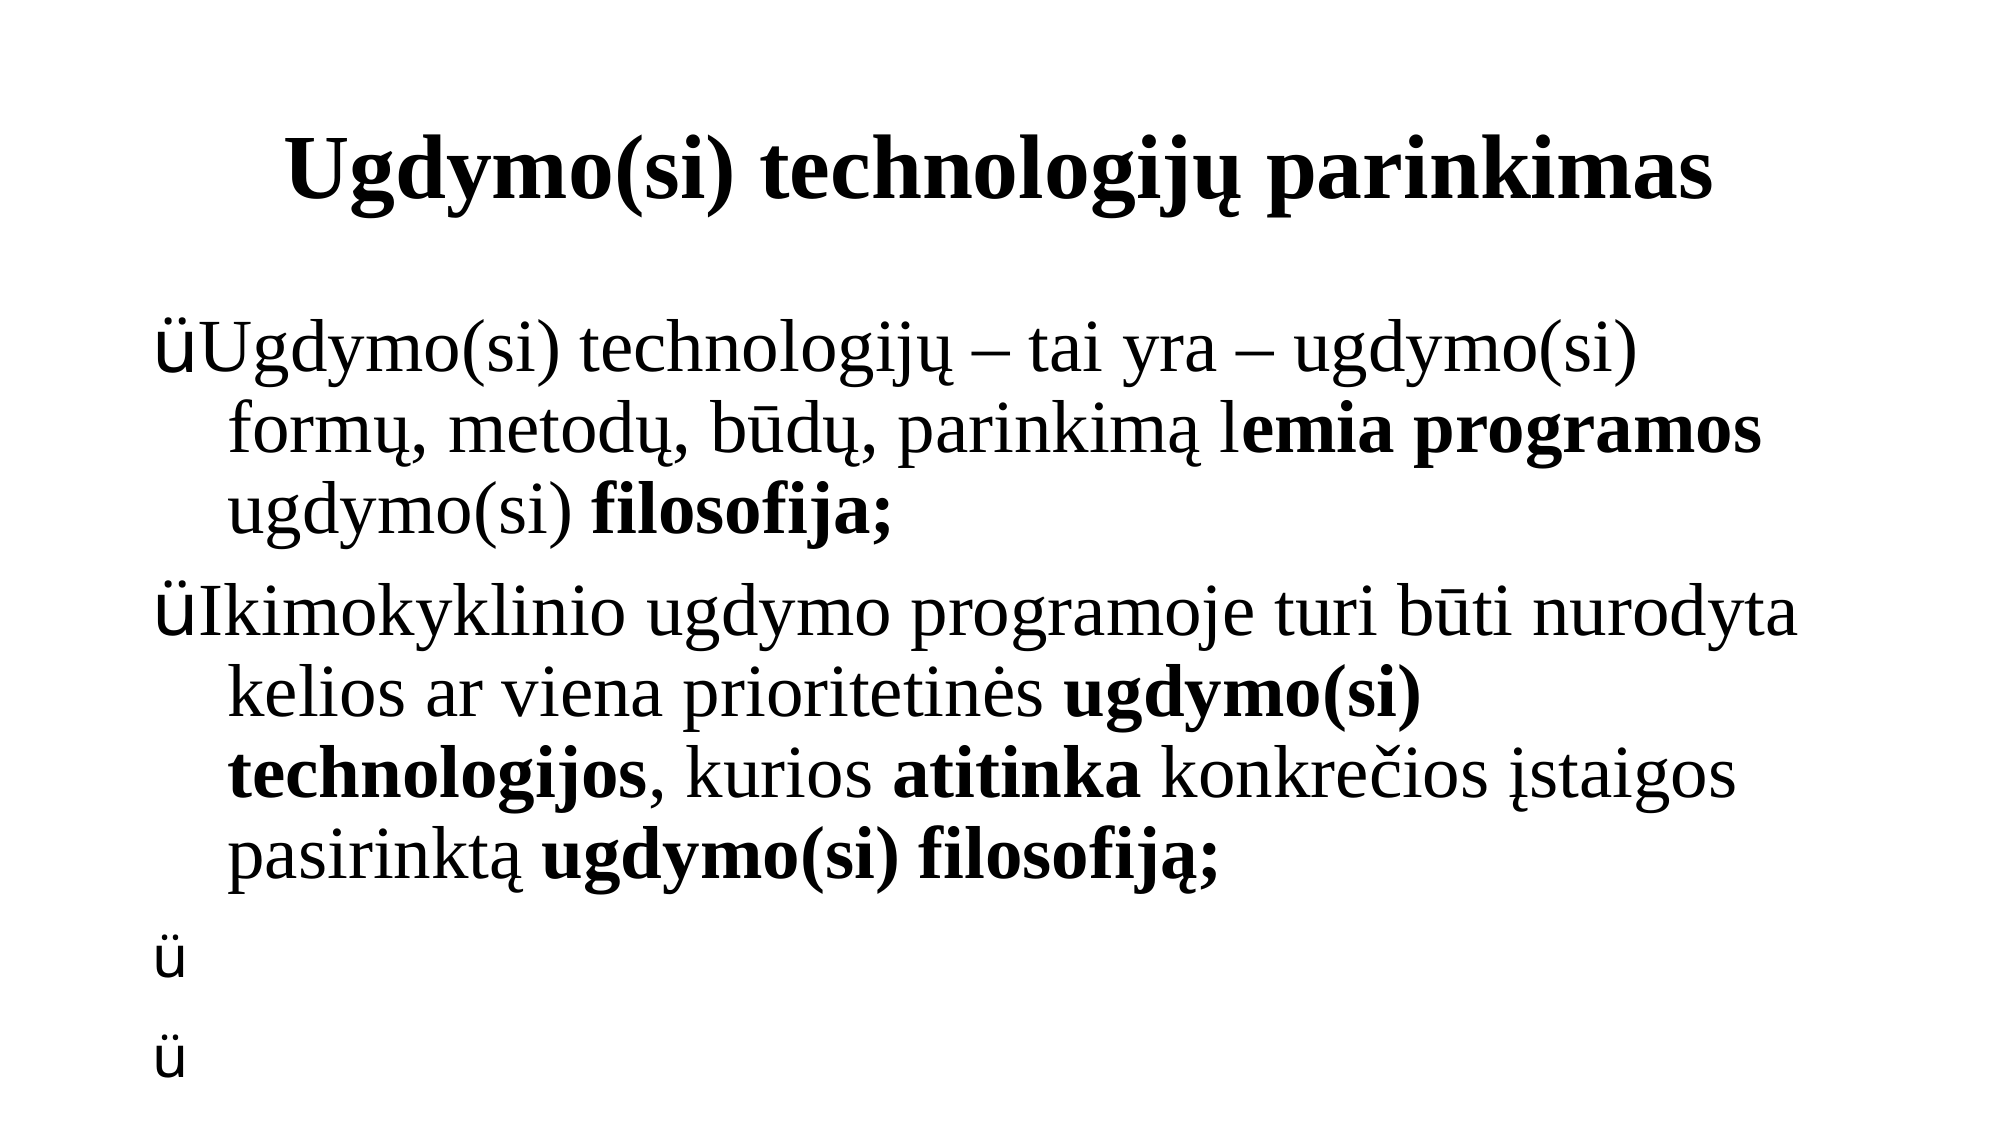

# Ugdymo(si) technologijų parinkimas
Ugdymo(si) technologijų – tai yra – ugdymo(si) formų, metodų, būdų, parinkimą lemia programos ugdymo(si) filosofija;
Ikimokyklinio ugdymo programoje turi būti nurodyta kelios ar viena prioritetinės ugdymo(si) technologijos, kurios atitinka konkrečios įstaigos pasirinktą ugdymo(si) filosofiją;